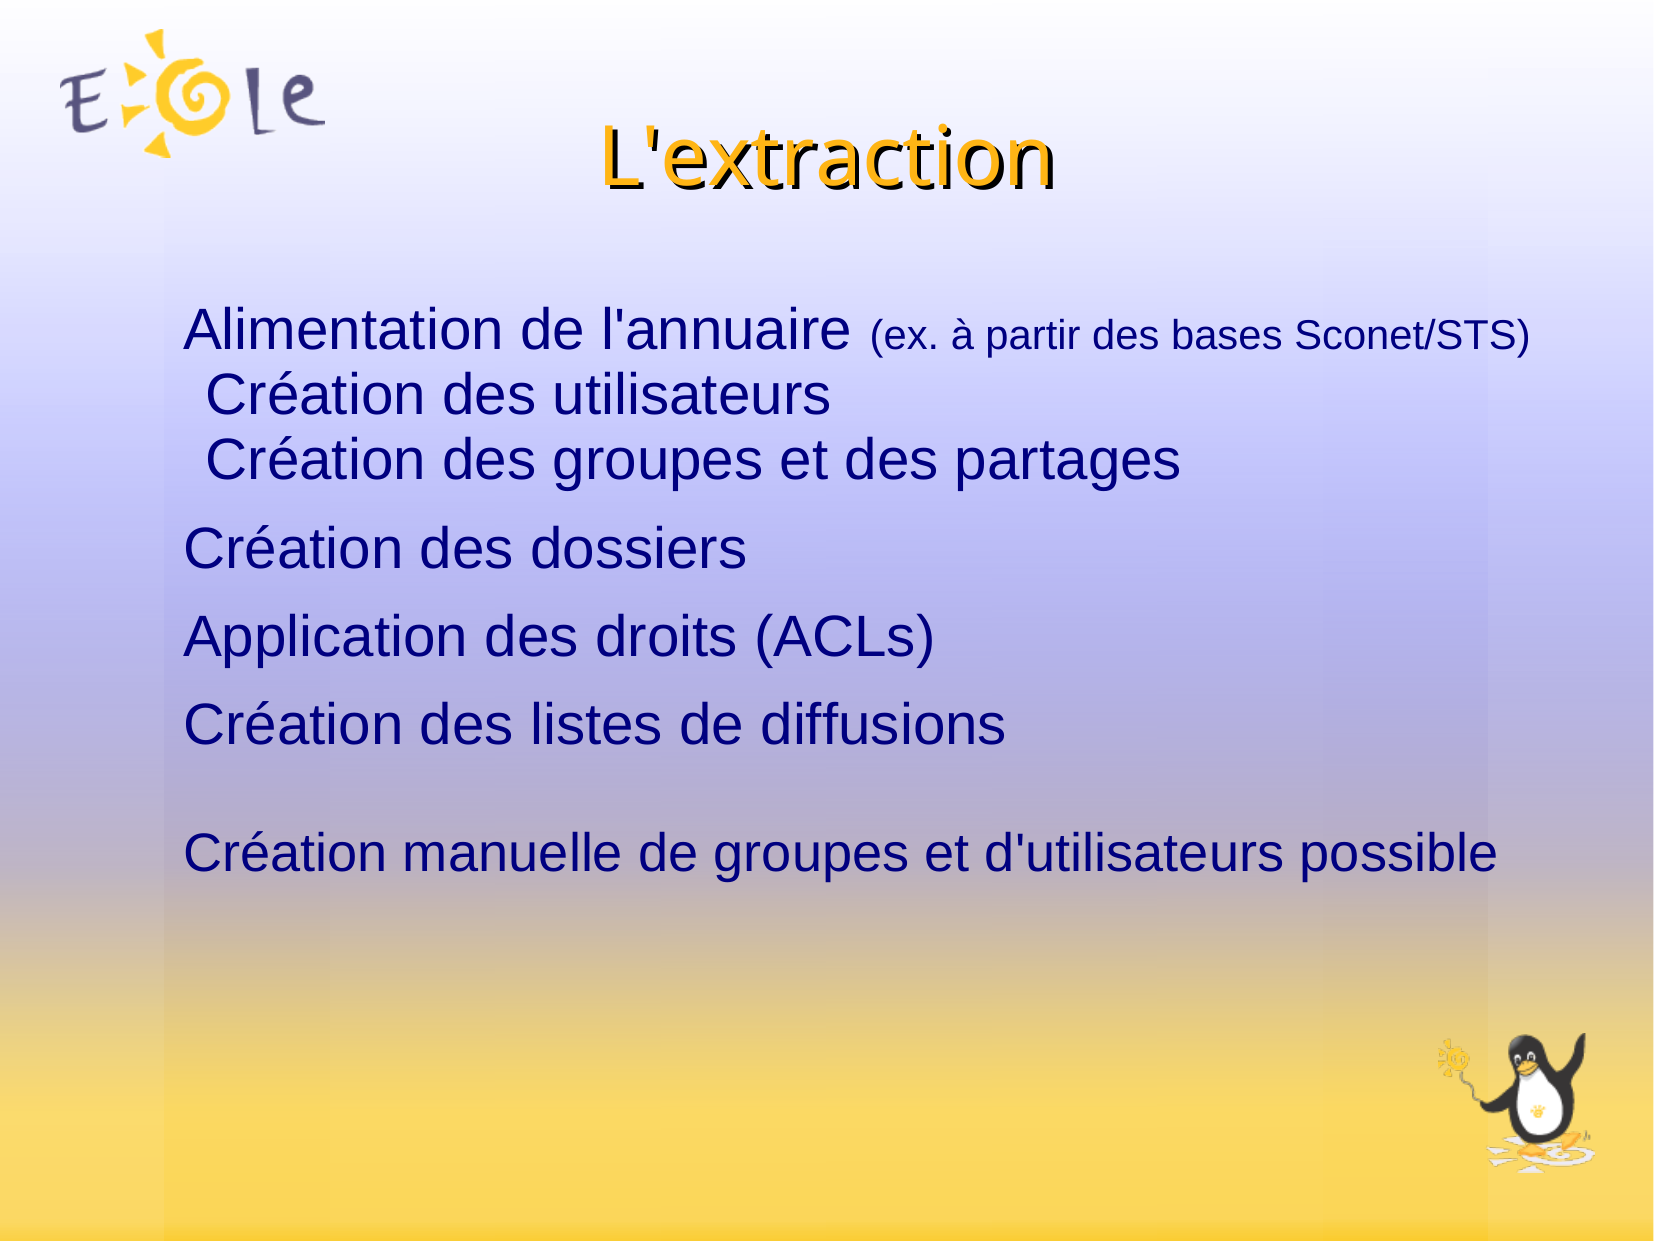

# L'extraction
Alimentation de l'annuaire (ex. à partir des bases Sconet/STS)
Création des utilisateurs
Création des groupes et des partages
Création des dossiers
Application des droits (ACLs)
Création des listes de diffusions
Création manuelle de groupes et d'utilisateurs possible